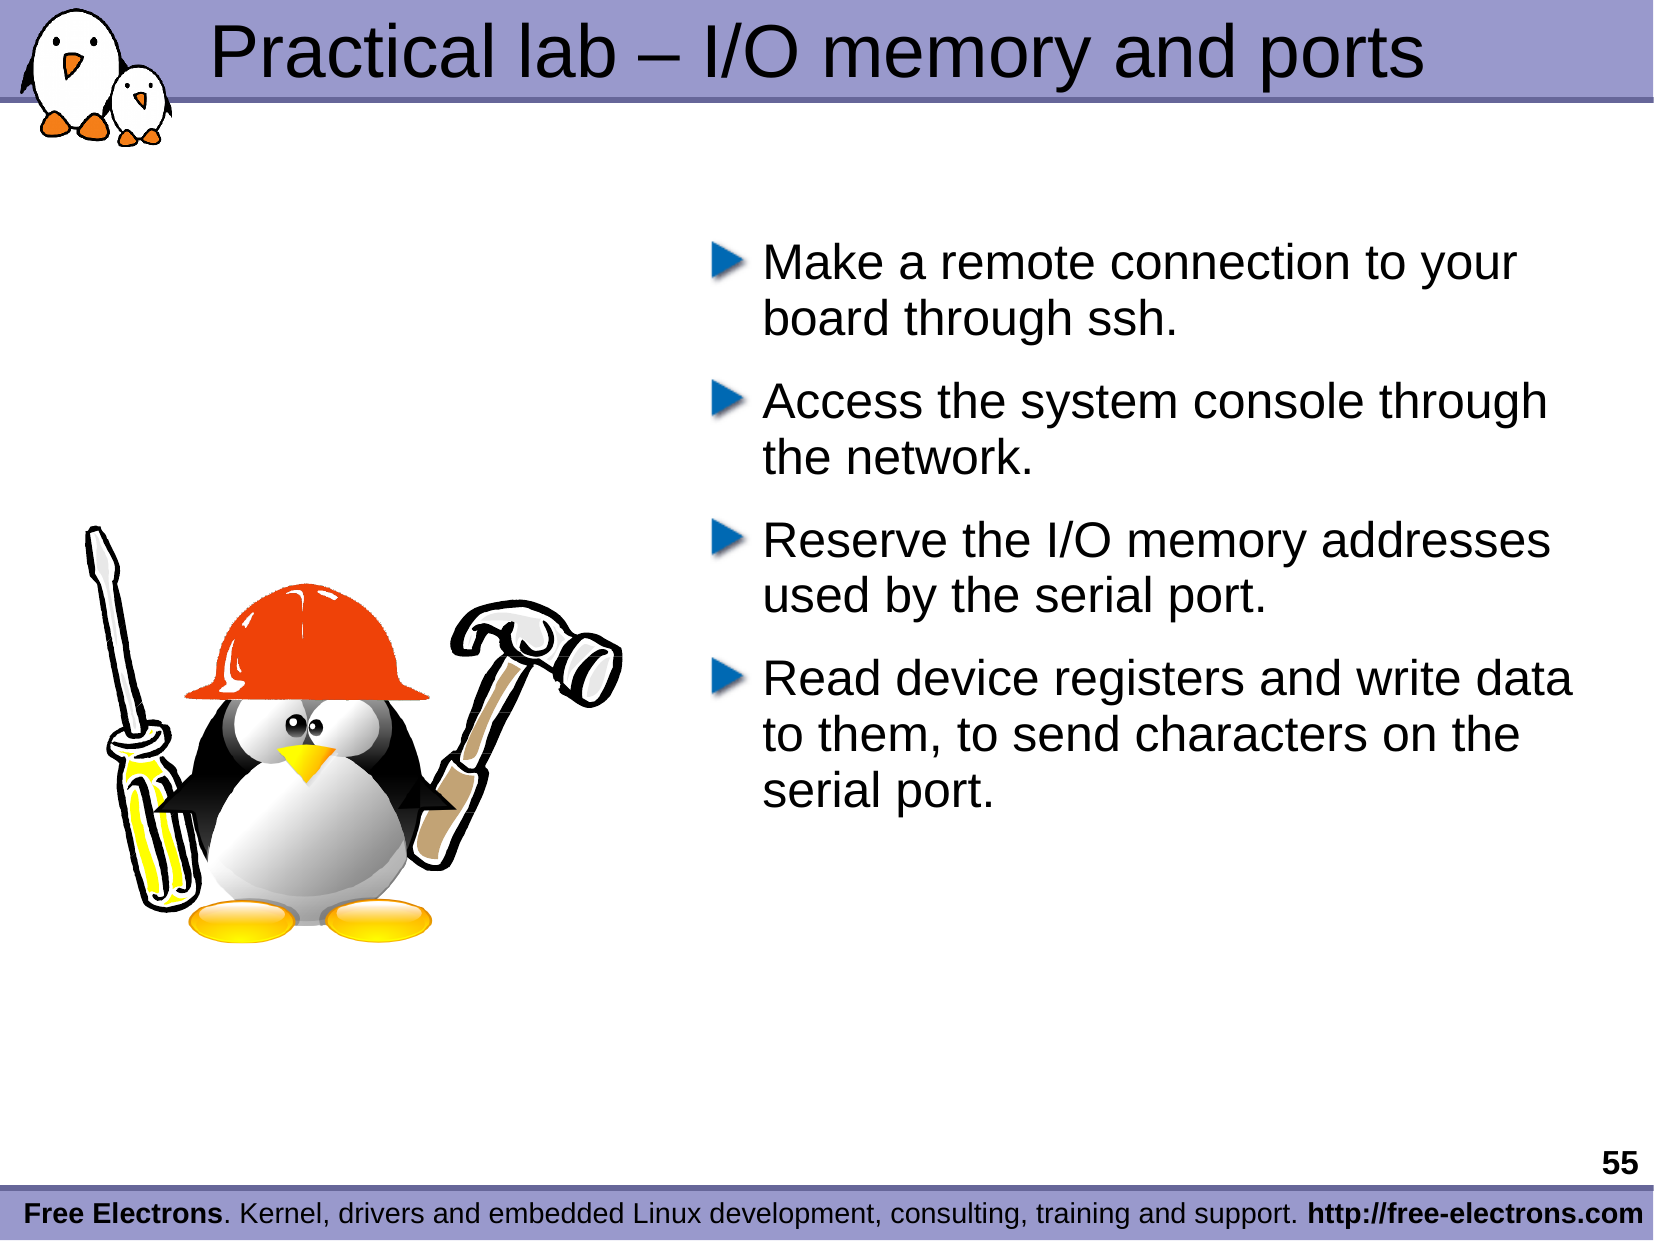

# Practical lab – I/O memory and ports
Make a remote connection to your board through ssh.
Access the system console through the network.
Reserve the I/O memory addresses used by the serial port.
Read device registers and write data to them, to send characters on the serial port.